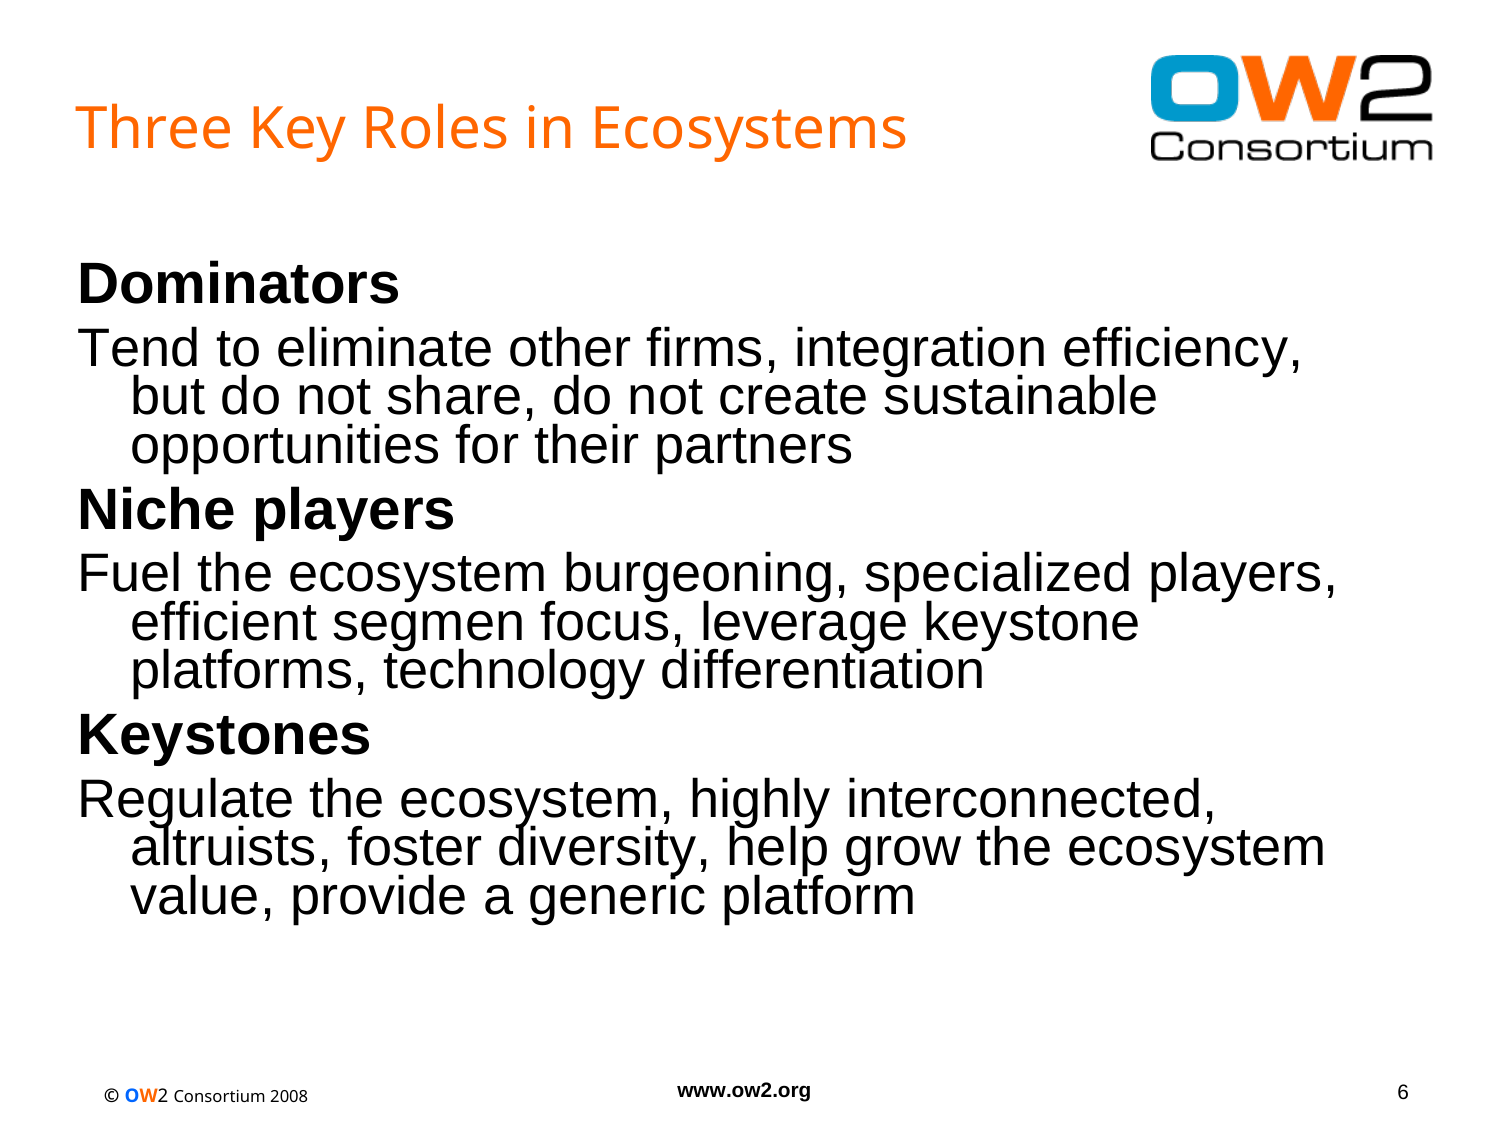

# Three Key Roles in Ecosystems
Dominators
Tend to eliminate other firms, integration efficiency, but do not share, do not create sustainable opportunities for their partners
Niche players
Fuel the ecosystem burgeoning, specialized players, efficient segmen focus, leverage keystone platforms, technology differentiation
Keystones
Regulate the ecosystem, highly interconnected, altruists, foster diversity, help grow the ecosystem value, provide a generic platform
6